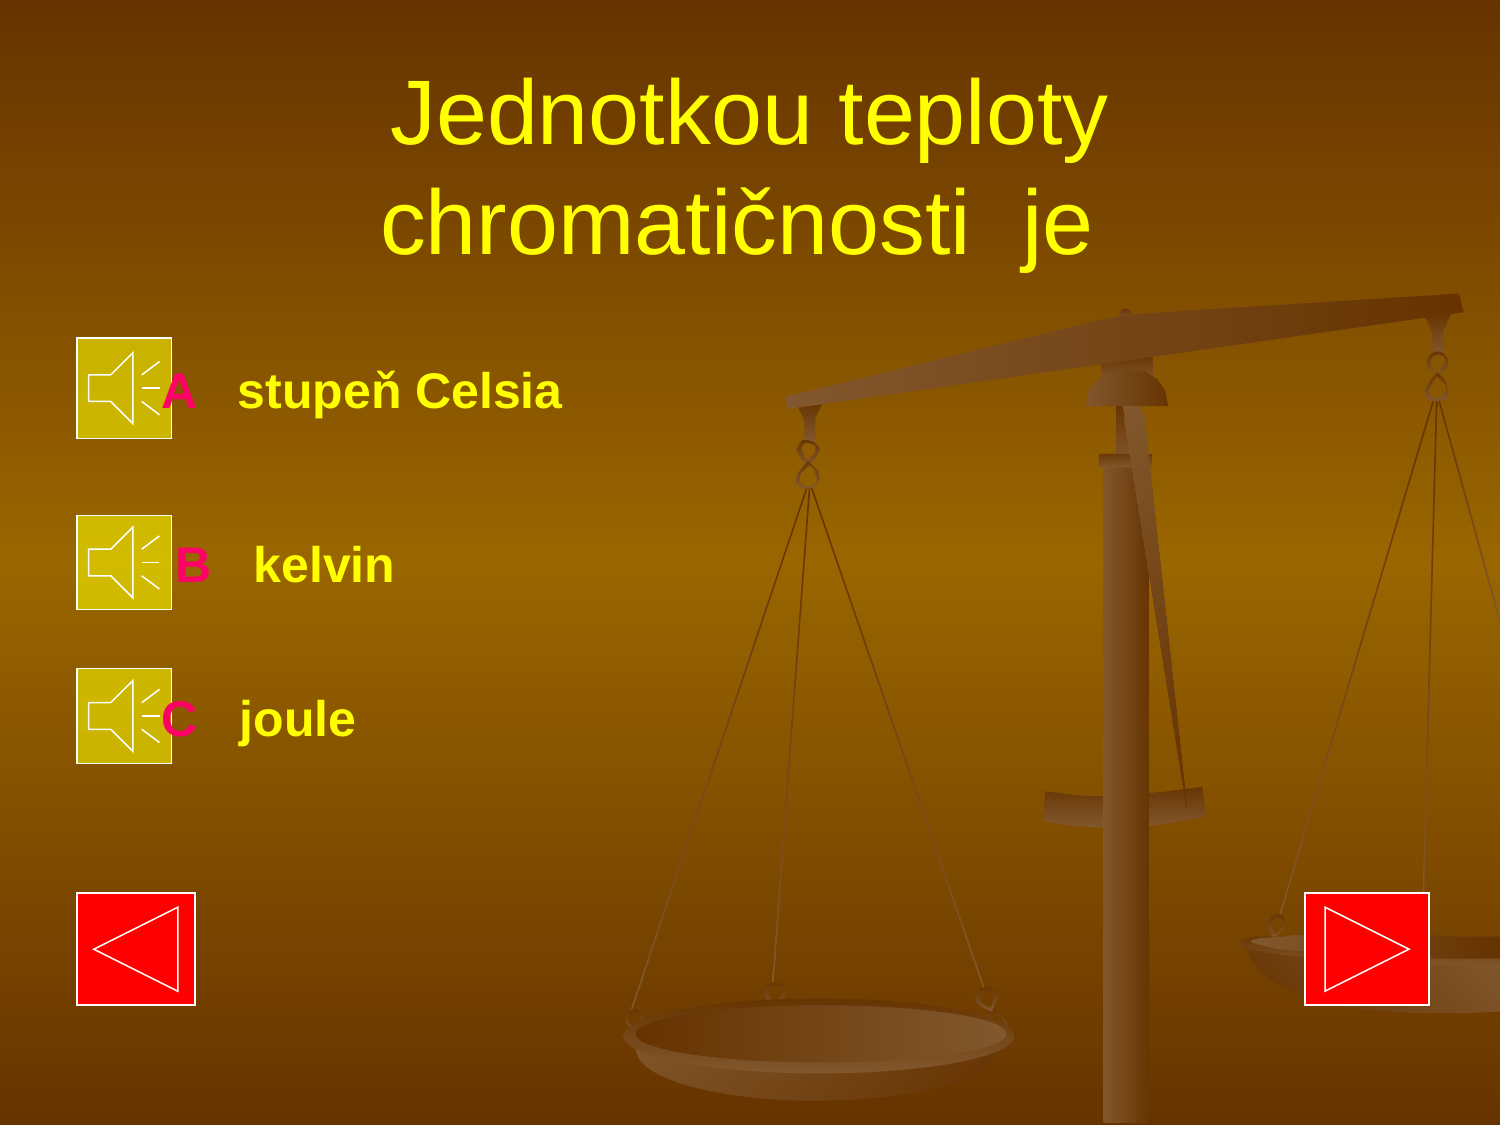

# Jednotkou teploty chromatičnosti je
 A stupeň Celsia
 B kelvin
 C joule